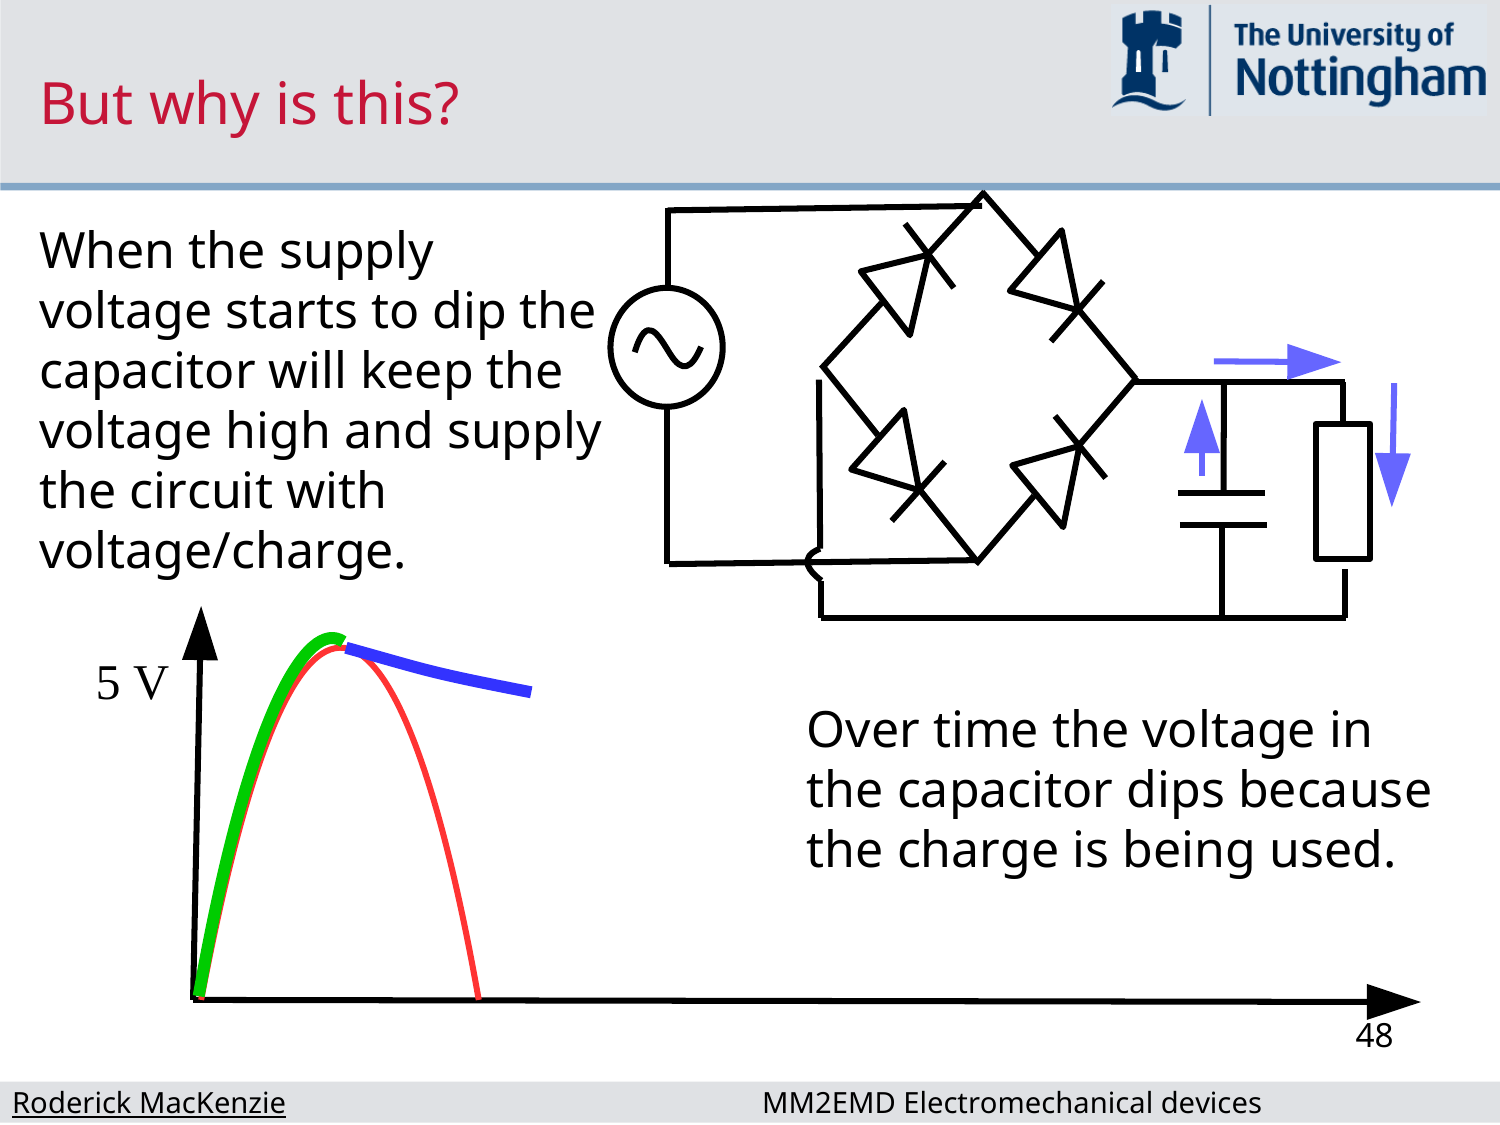

# But why is this?
When the supply voltage starts to dip the capacitor will keep the voltage high and supply the circuit with voltage/charge.
5 V
Over time the voltage in the capacitor dips because the charge is being used.